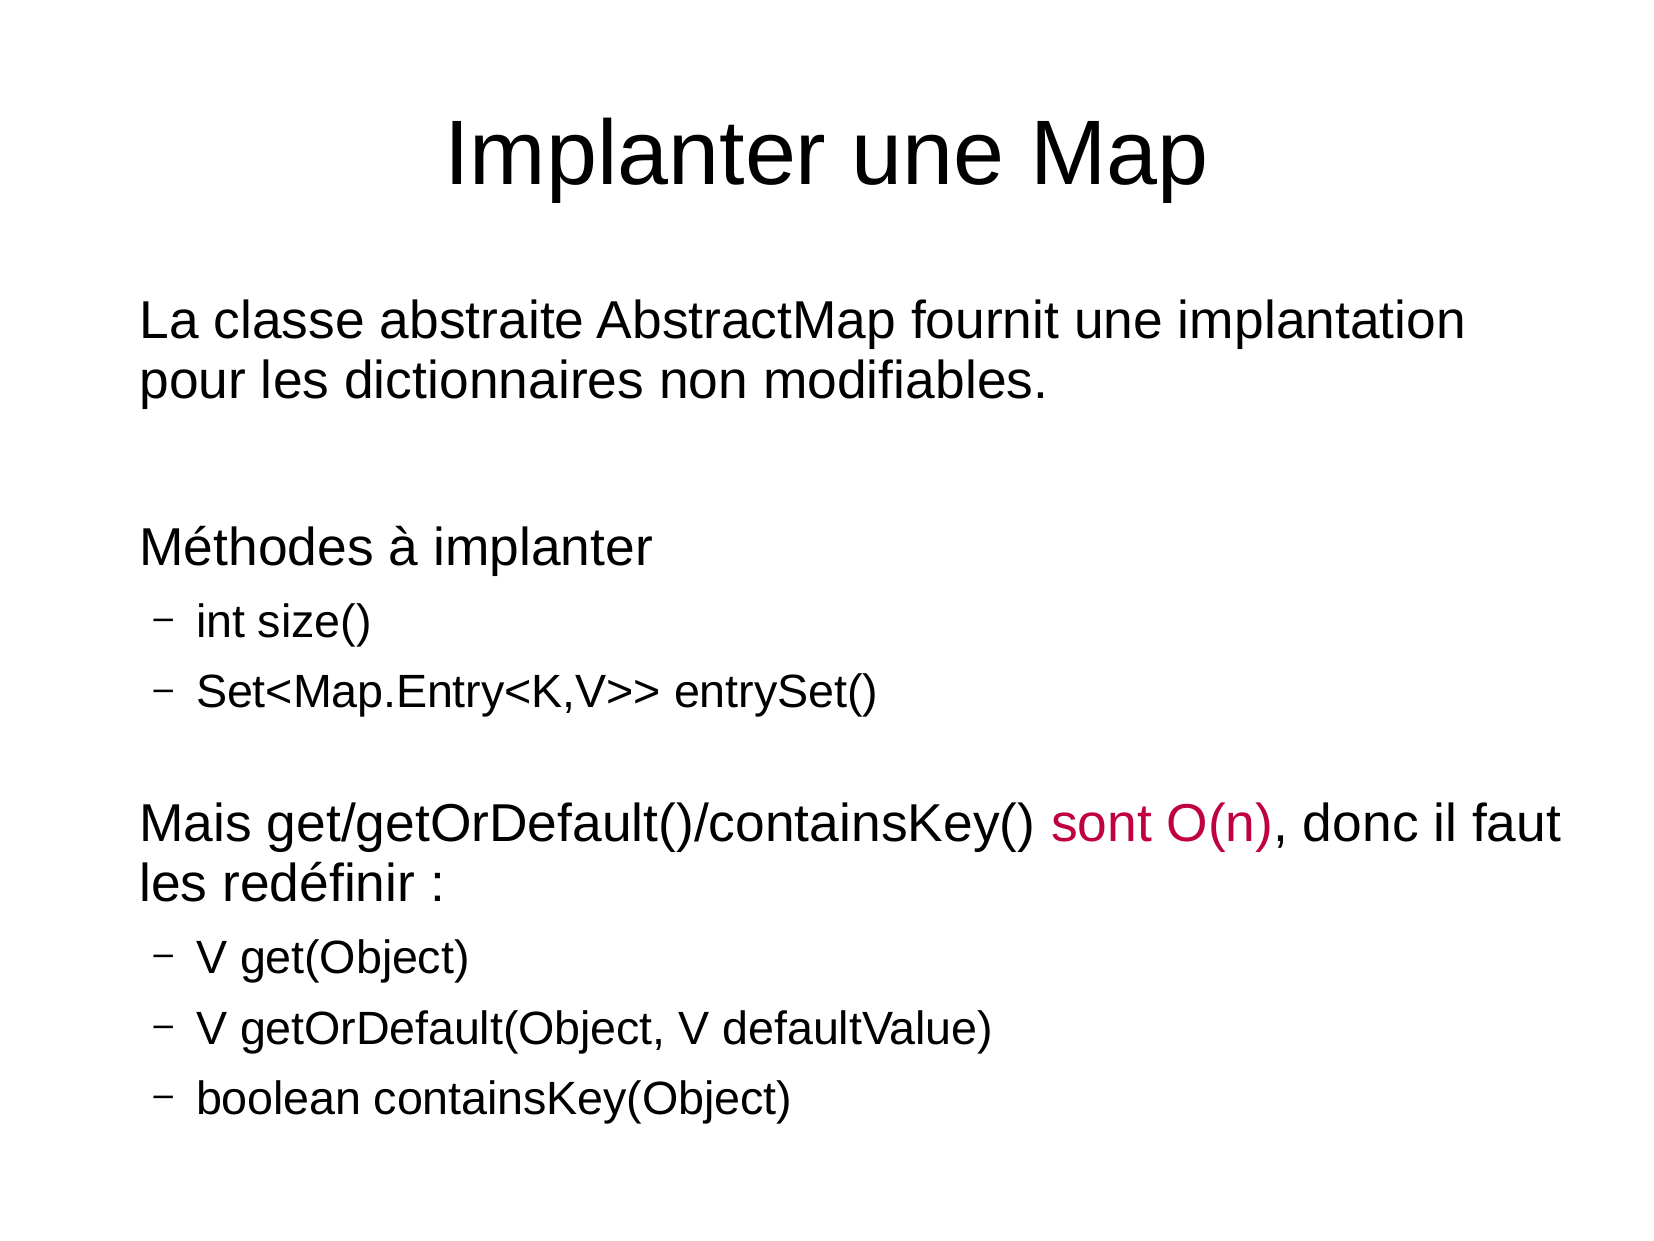

# Implanter une Map
La classe abstraite AbstractMap fournit une implantation pour les dictionnaires non modifiables.
Méthodes à implanter
int size()
Set<Map.Entry<K,V>> entrySet()
Mais get/getOrDefault()/containsKey() sont O(n), donc il faut les redéfinir :
V get(Object)
V getOrDefault(Object, V defaultValue)
boolean containsKey(Object)